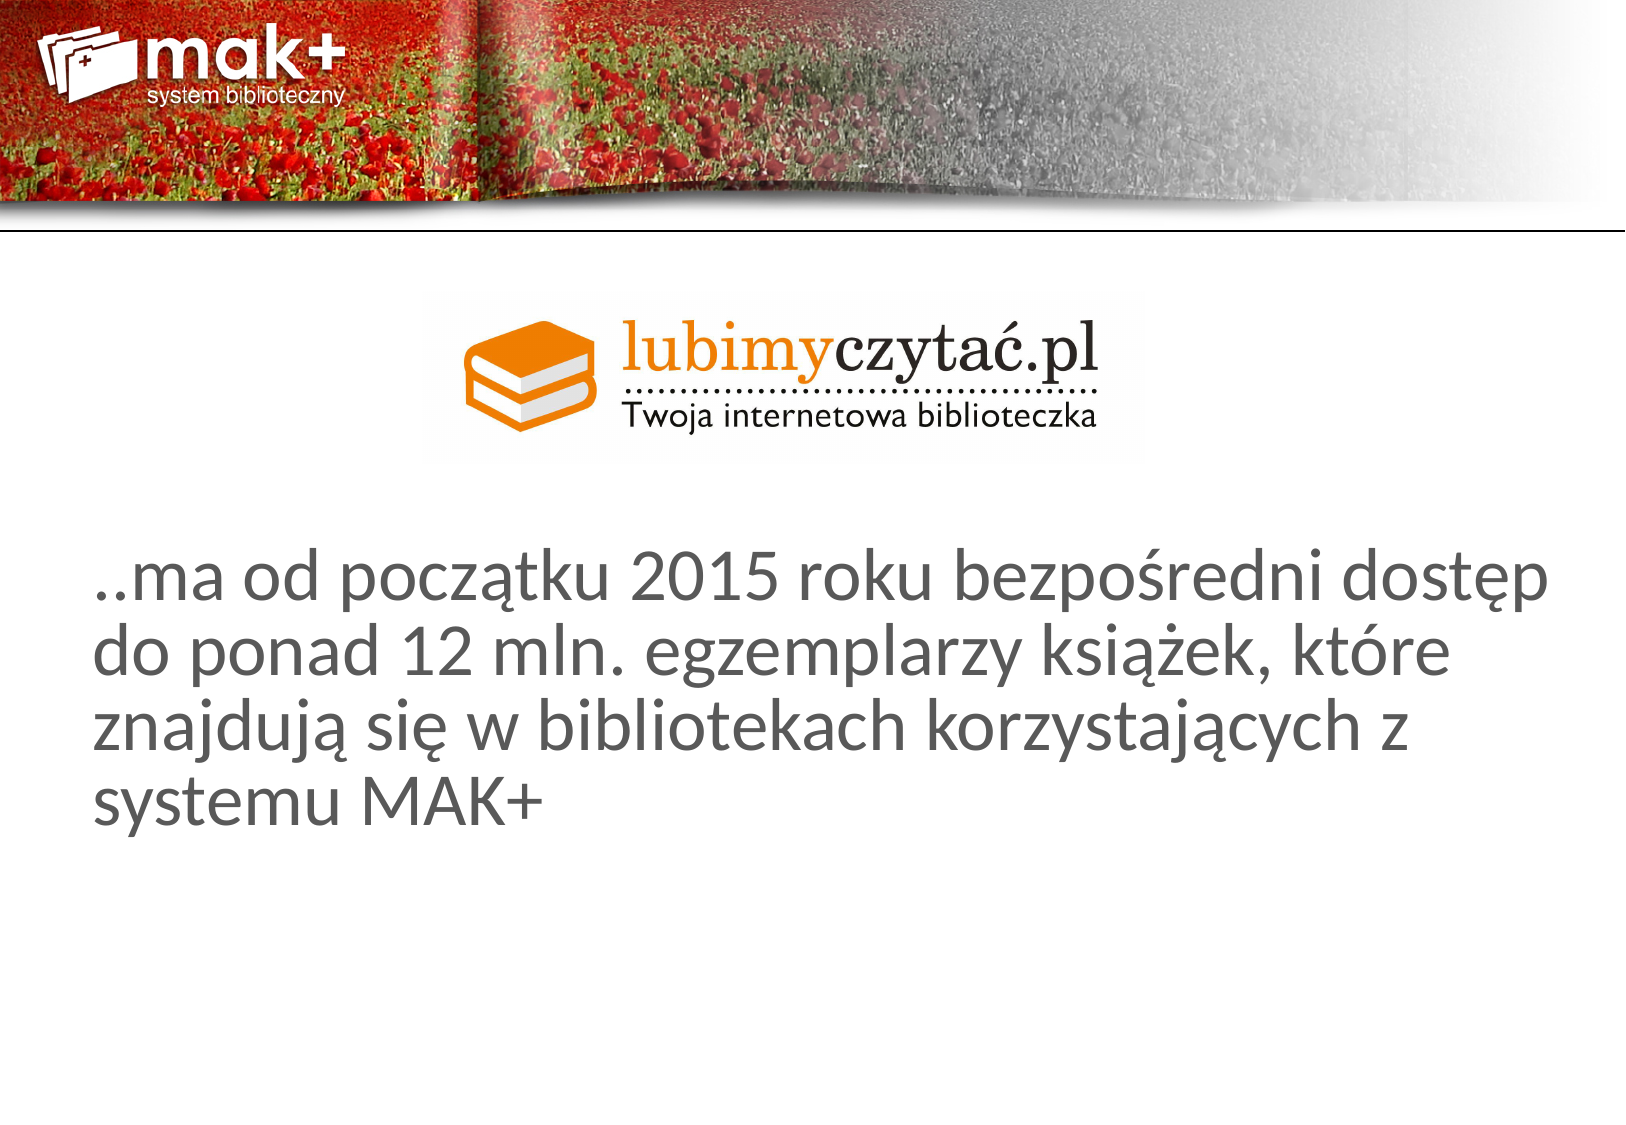

..ma od początku 2015 roku bezpośredni dostęp do ponad 12 mln. egzemplarzy książek, które znajdują się w bibliotekach korzystających z systemu MAK+